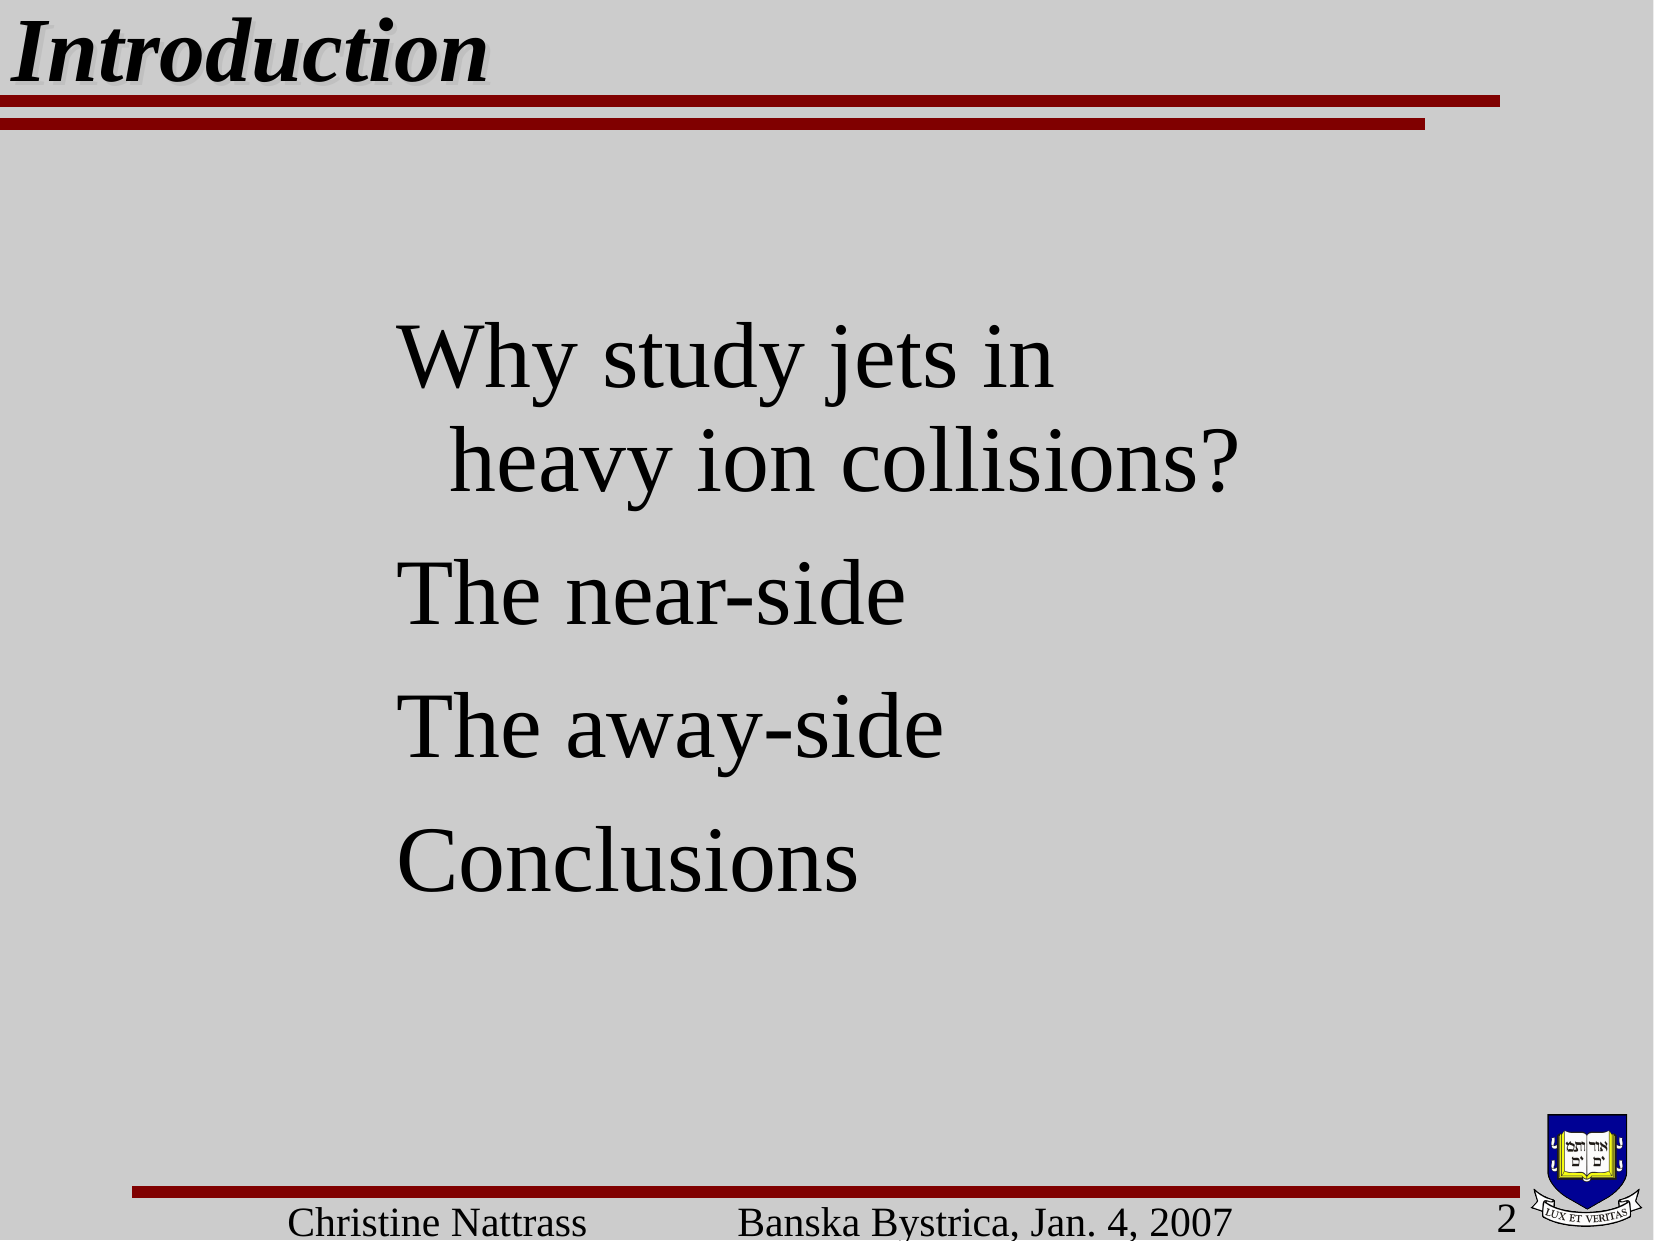

# Introduction
Why study jets in heavy ion collisions?
The near-side
The away-side
Conclusions